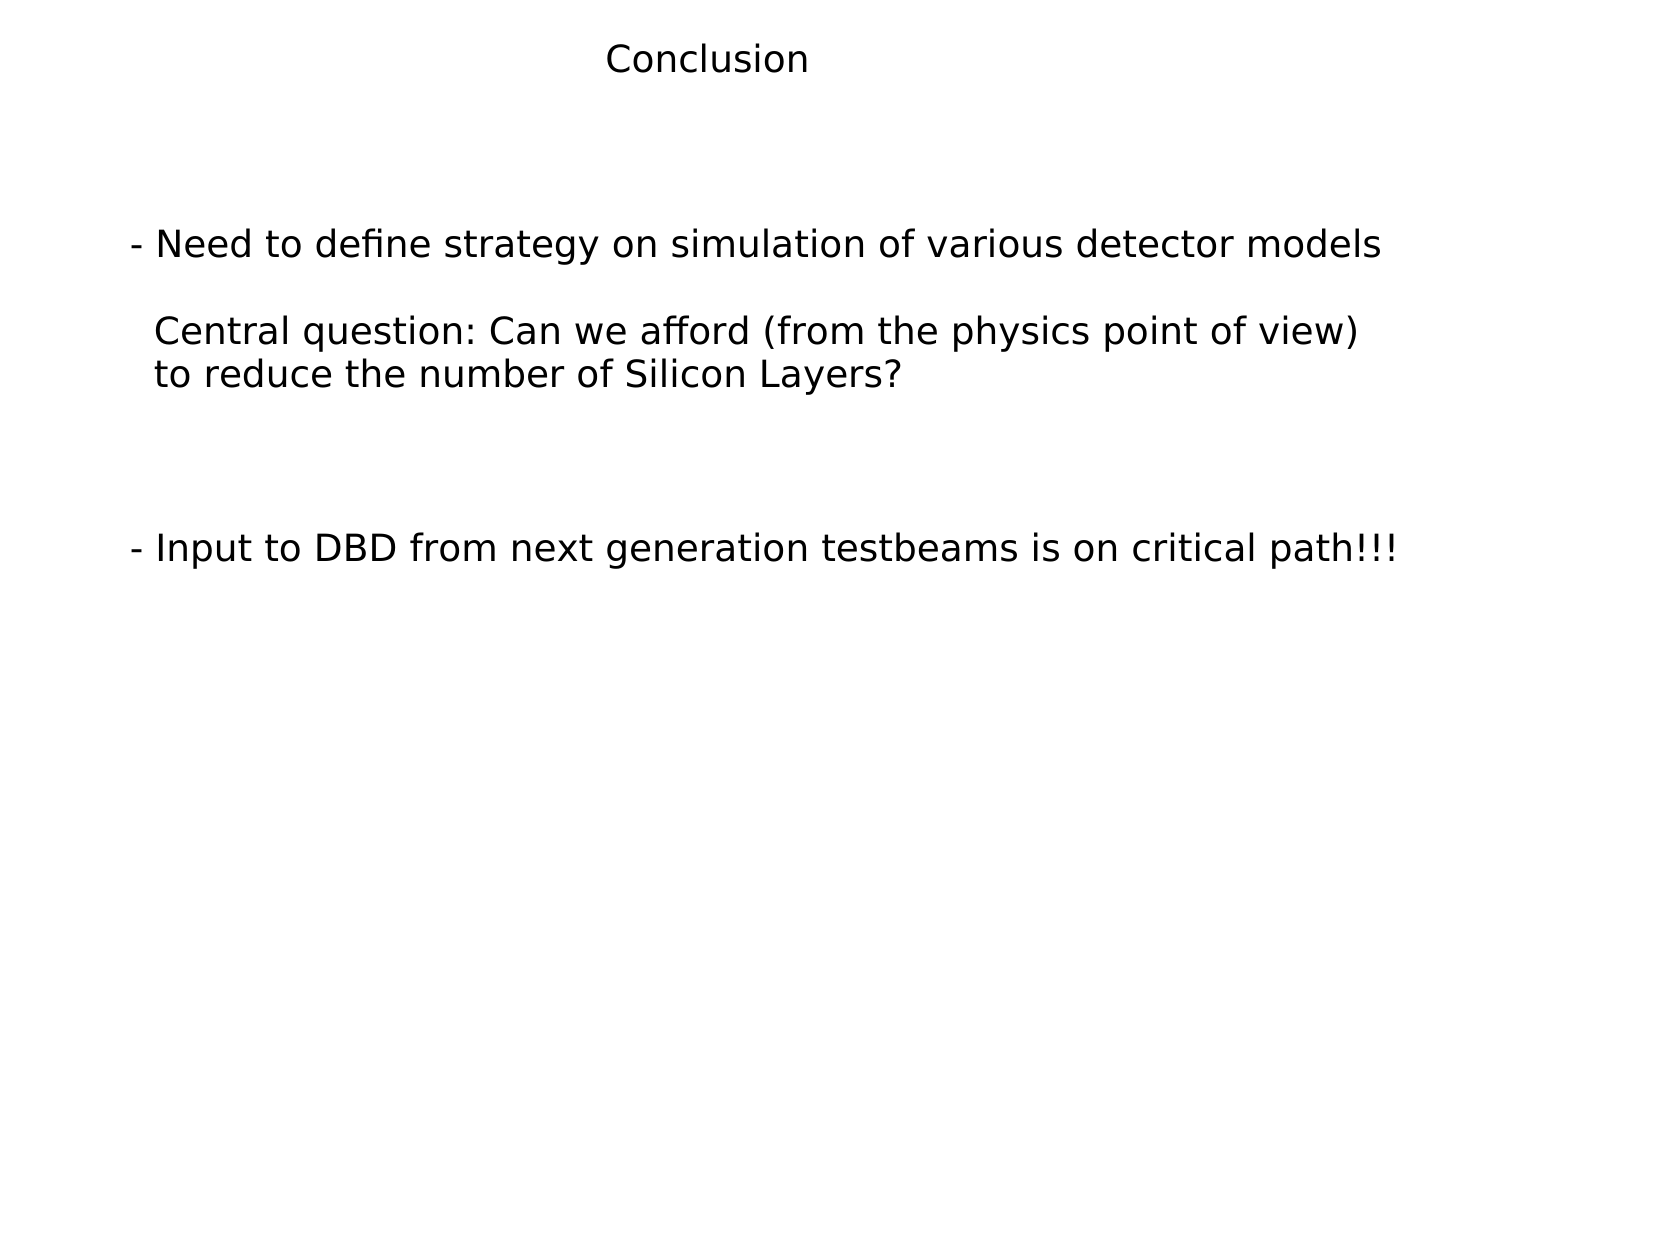

Conclusion
- Need to define strategy on simulation of various detector models
 Central question: Can we afford (from the physics point of view)
 to reduce the number of Silicon Layers?
- Input to DBD from next generation testbeams is on critical path!!!